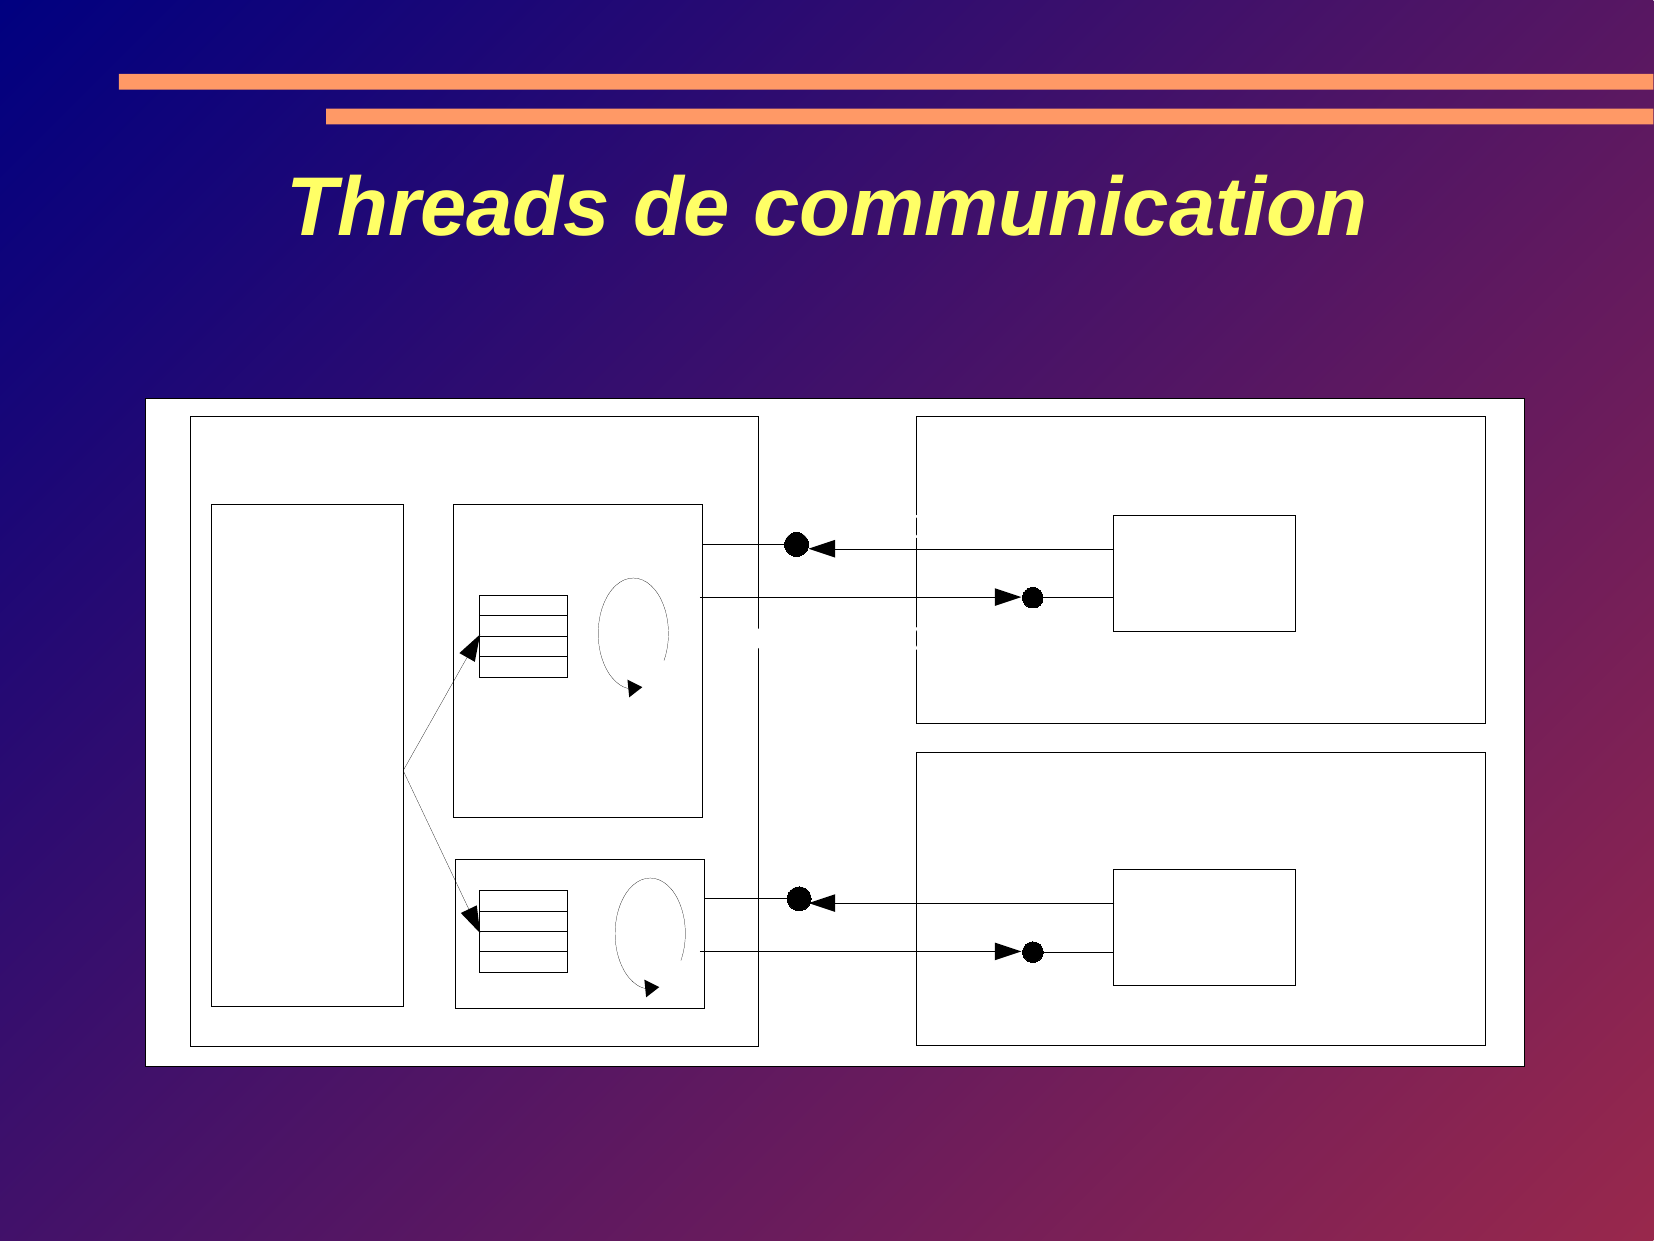

# Threads de communication
Machine A
Serveur
Connexion
Thread de
notification
Machine B
Client 1
Abonnement
Notification
Machine C
Client 1